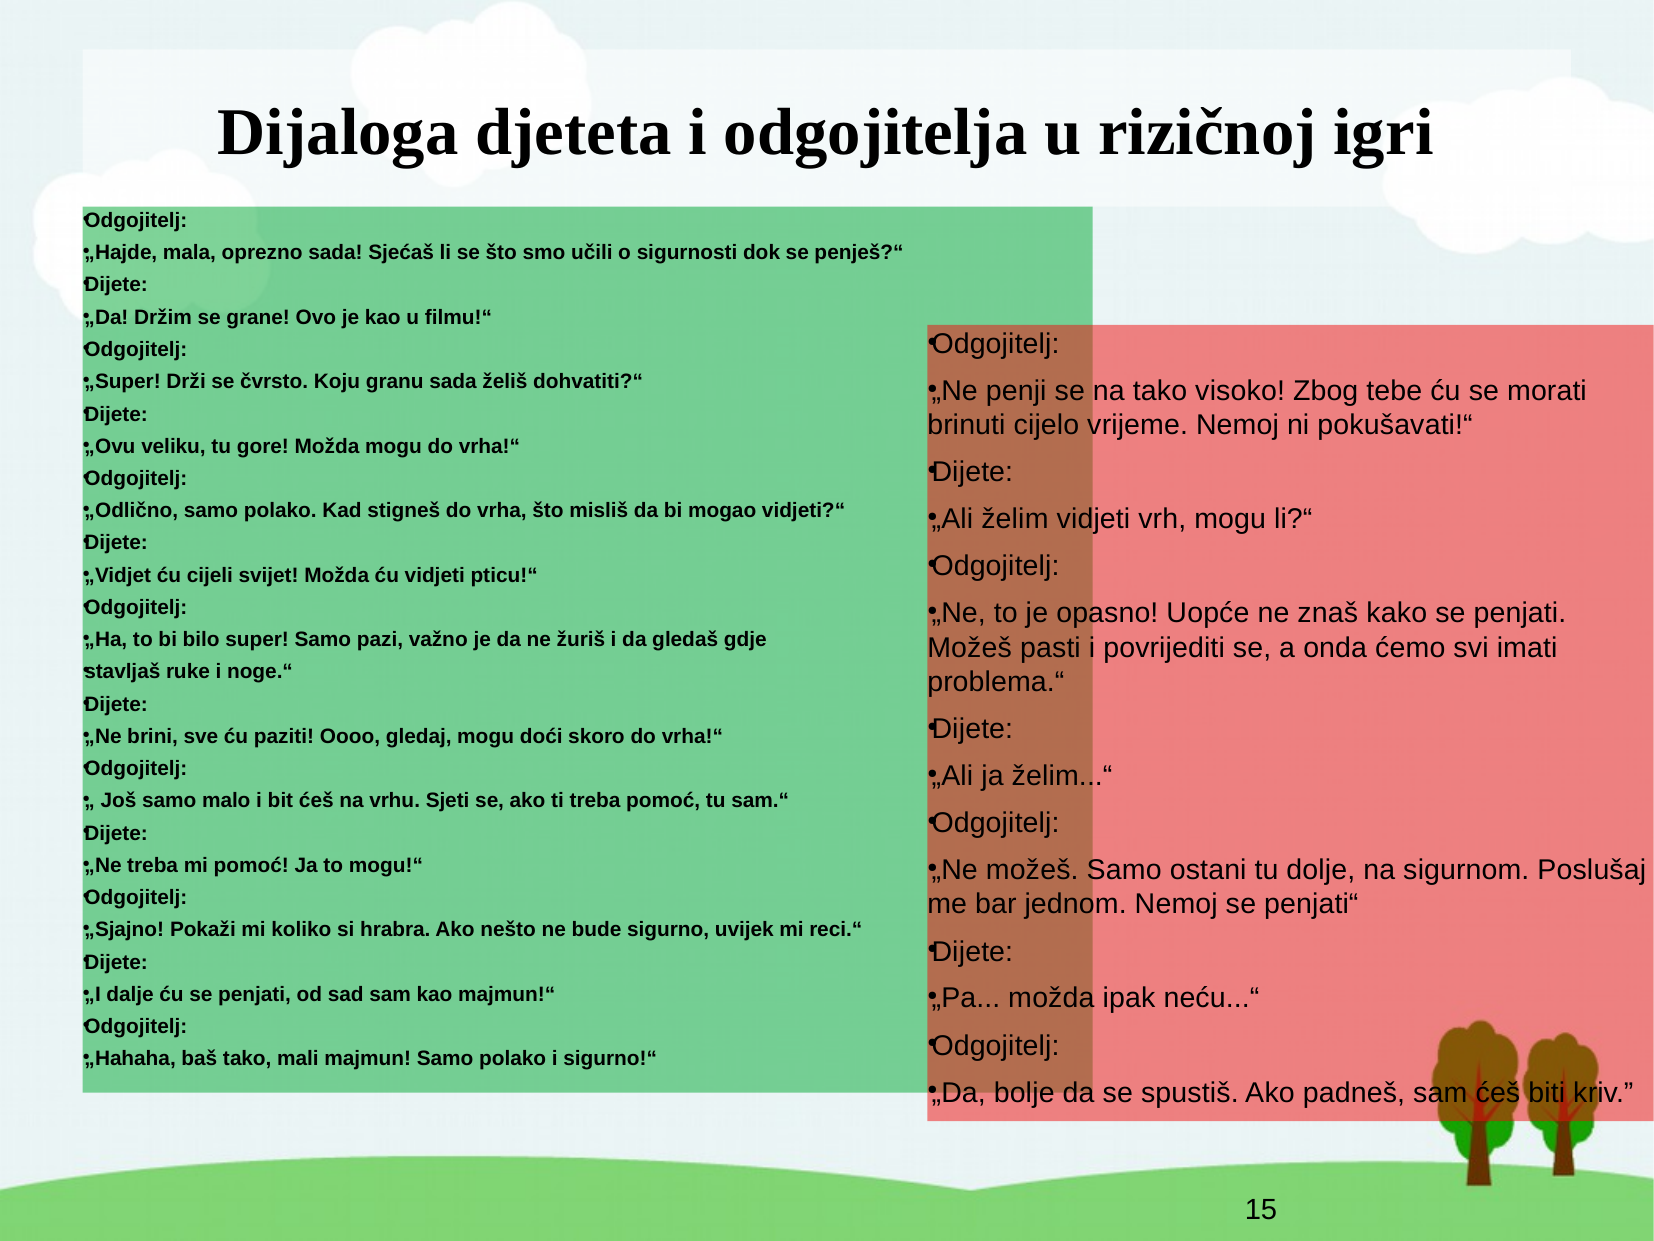

# Dijaloga djeteta i odgojitelja u rizičnoj igri
Odgojitelj:
„Hajde, mala, oprezno sada! Sjećaš li se što smo učili o sigurnosti dok se penješ?“
Dijete:
„Da! Držim se grane! Ovo je kao u filmu!“
Odgojitelj:
„Super! Drži se čvrsto. Koju granu sada želiš dohvatiti?“
Dijete:
„Ovu veliku, tu gore! Možda mogu do vrha!“
Odgojitelj:
„Odlično, samo polako. Kad stigneš do vrha, što misliš da bi mogao vidjeti?“
Dijete:
„Vidjet ću cijeli svijet! Možda ću vidjeti pticu!“
Odgojitelj:
„Ha, to bi bilo super! Samo pazi, važno je da ne žuriš i da gledaš gdje
stavljaš ruke i noge.“
Dijete:
„Ne brini, sve ću paziti! Oooo, gledaj, mogu doći skoro do vrha!“
Odgojitelj:
„ Još samo malo i bit ćeš na vrhu. Sjeti se, ako ti treba pomoć, tu sam.“
Dijete:
„Ne treba mi pomoć! Ja to mogu!“
Odgojitelj:
„Sjajno! Pokaži mi koliko si hrabra. Ako nešto ne bude sigurno, uvijek mi reci.“
Dijete:
„I dalje ću se penjati, od sad sam kao majmun!“
Odgojitelj:
„Hahaha, baš tako, mali majmun! Samo polako i sigurno!“
Odgojitelj:
„Ne penji se na tako visoko! Zbog tebe ću se morati brinuti cijelo vrijeme. Nemoj ni pokušavati!“
Dijete:
„Ali želim vidjeti vrh, mogu li?“
Odgojitelj:
„Ne, to je opasno! Uopće ne znaš kako se penjati. Možeš pasti i povrijediti se, a onda ćemo svi imati problema.“
Dijete:
„Ali ja želim...“
Odgojitelj:
„Ne možeš. Samo ostani tu dolje, na sigurnom. Poslušaj me bar jednom. Nemoj se penjati“
Dijete:
„Pa... možda ipak neću...“
Odgojitelj:
„Da, bolje da se spustiš. Ako padneš, sam ćeš biti kriv.”